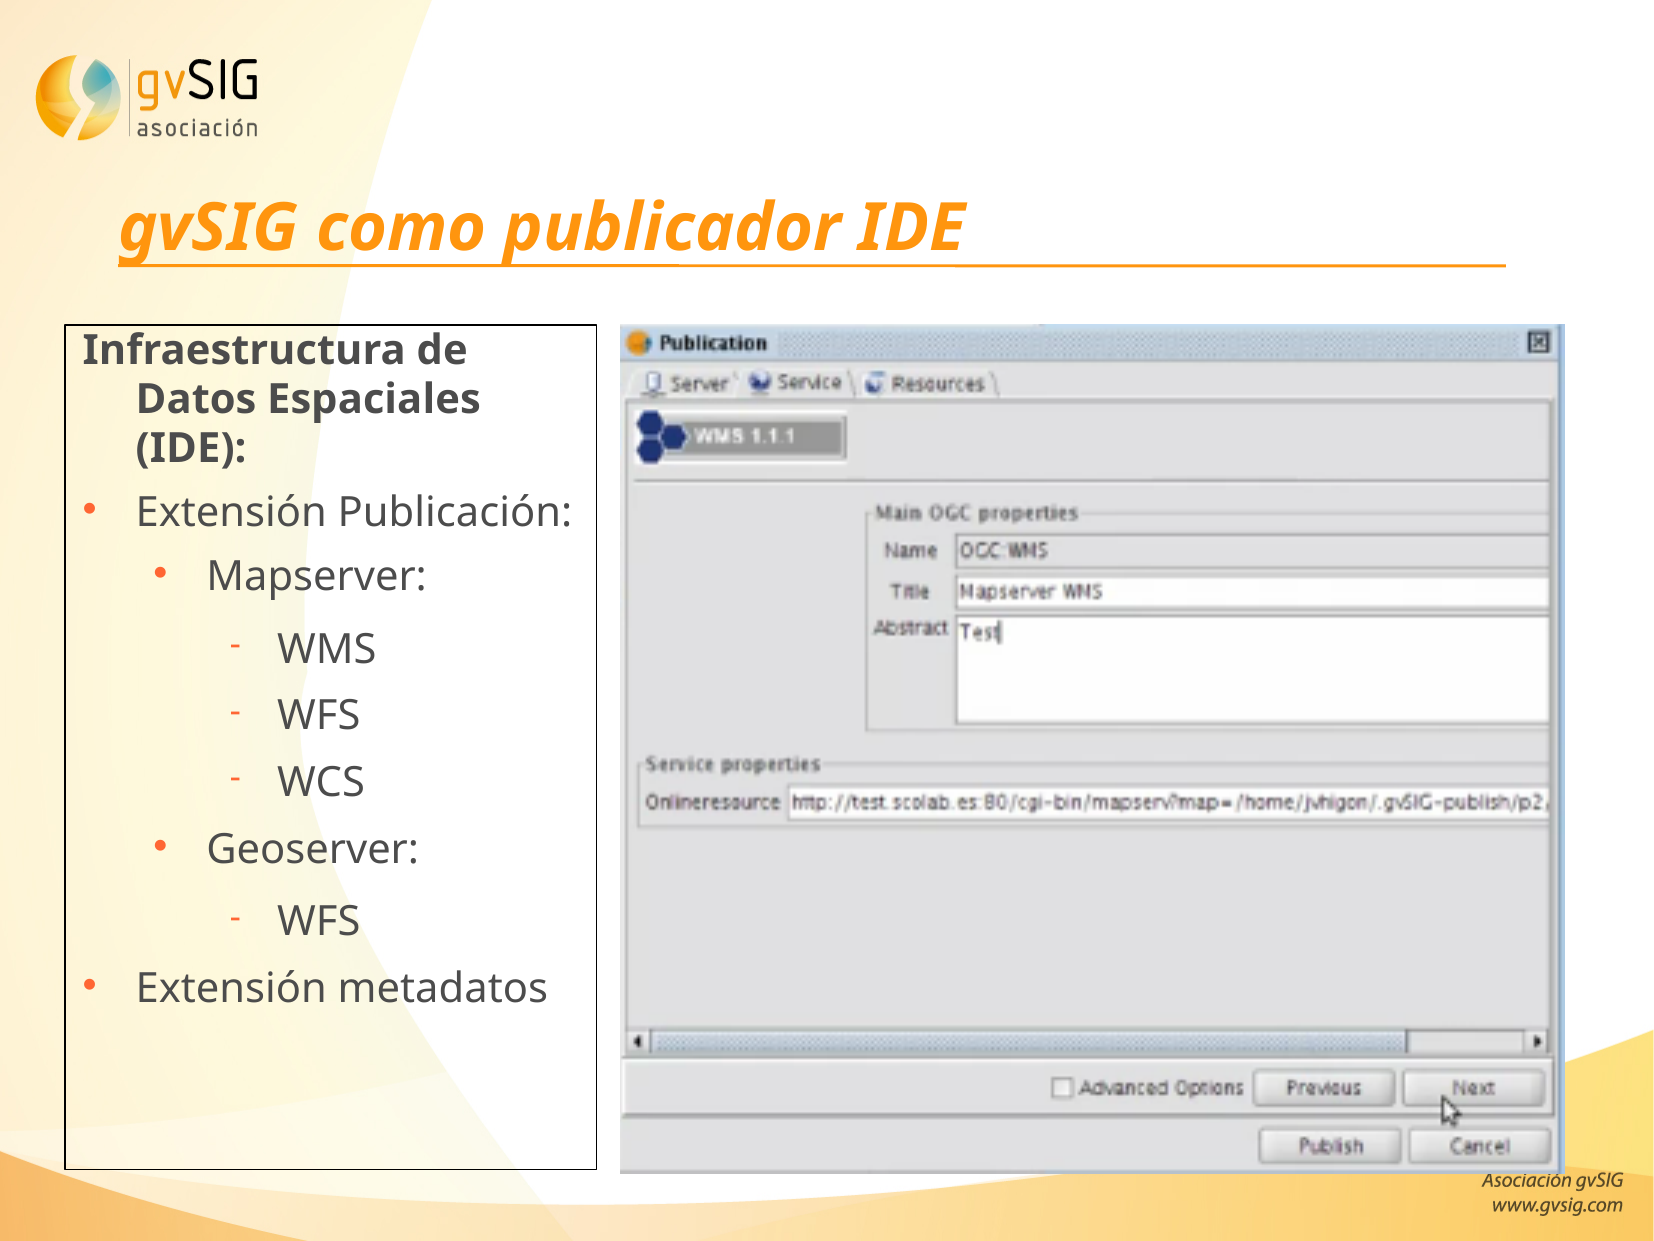

gvSIG como publicador IDE
Infraestructura de Datos Espaciales (IDE):
Extensión Publicación:
Mapserver:
WMS
WFS
WCS
Geoserver:
WFS
Extensión metadatos